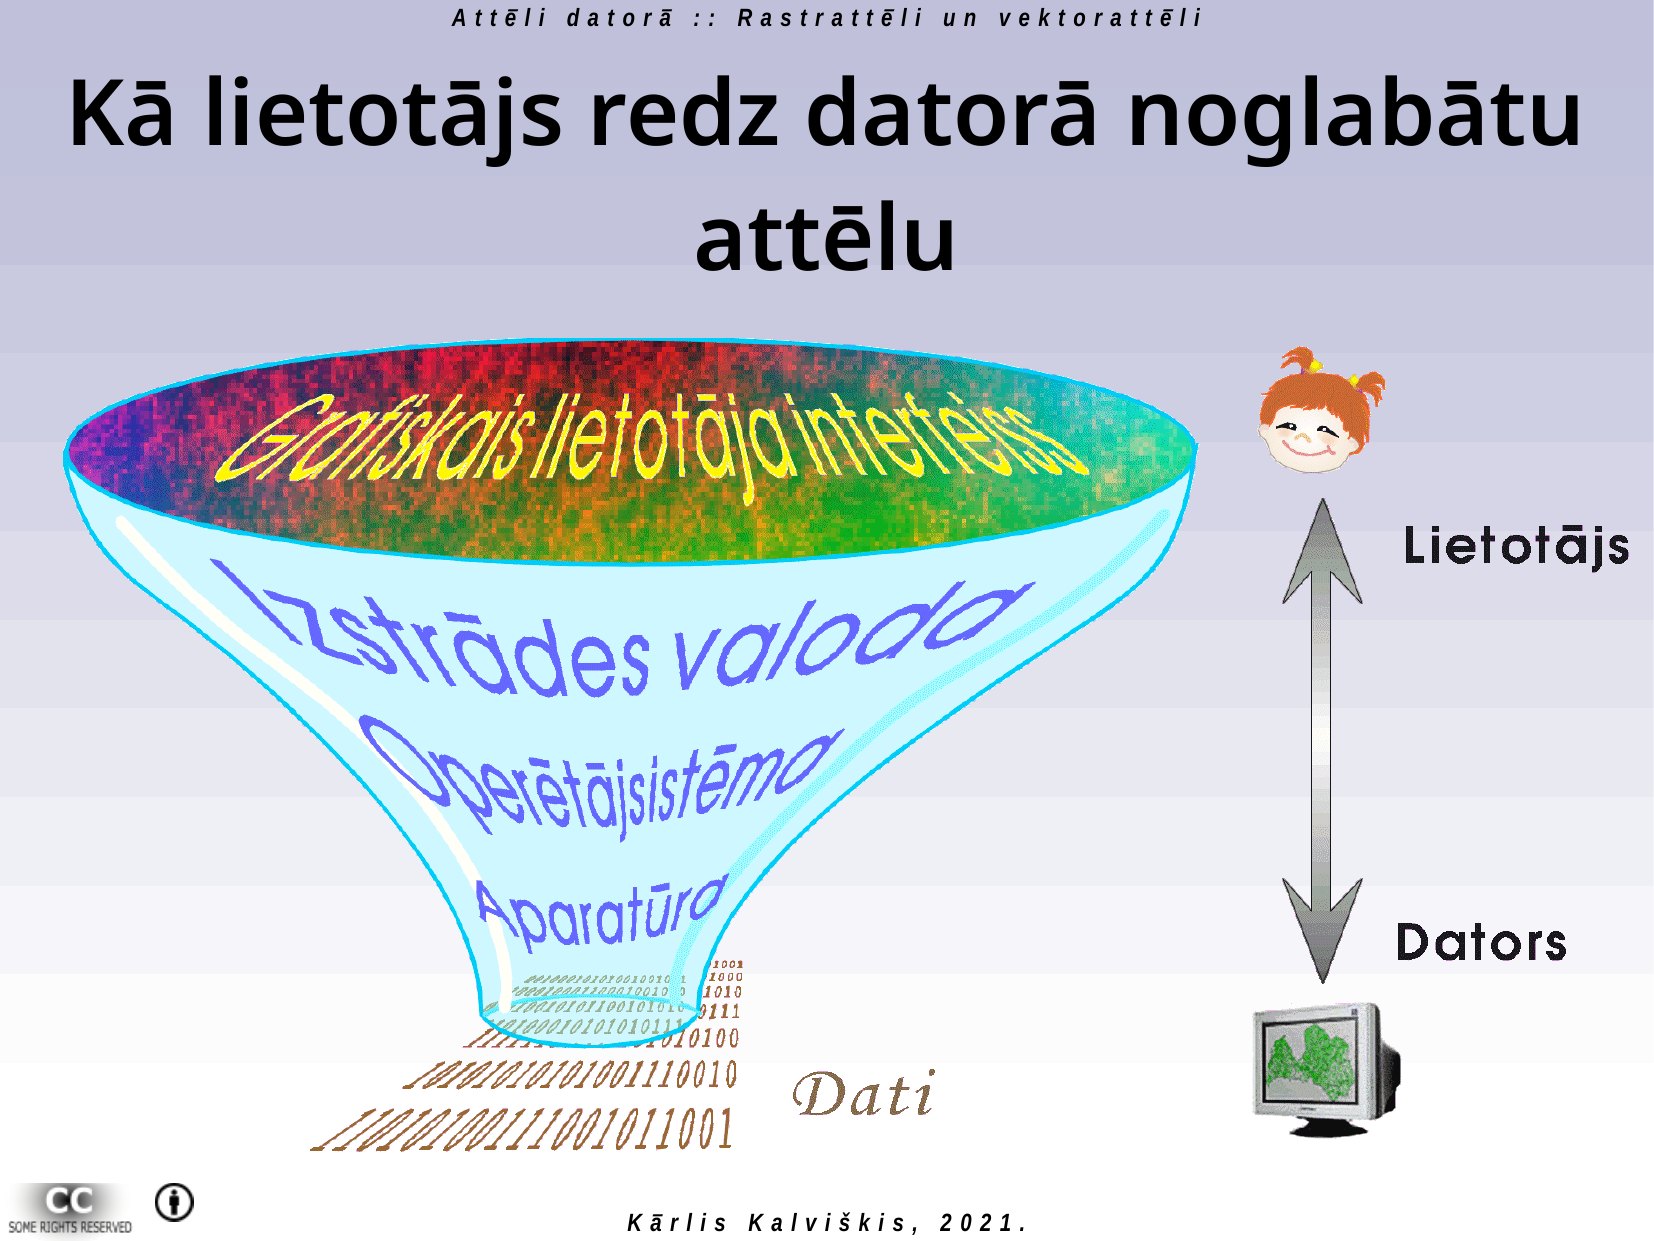

# Kā lietotājs redz datorā noglabātu attēlu